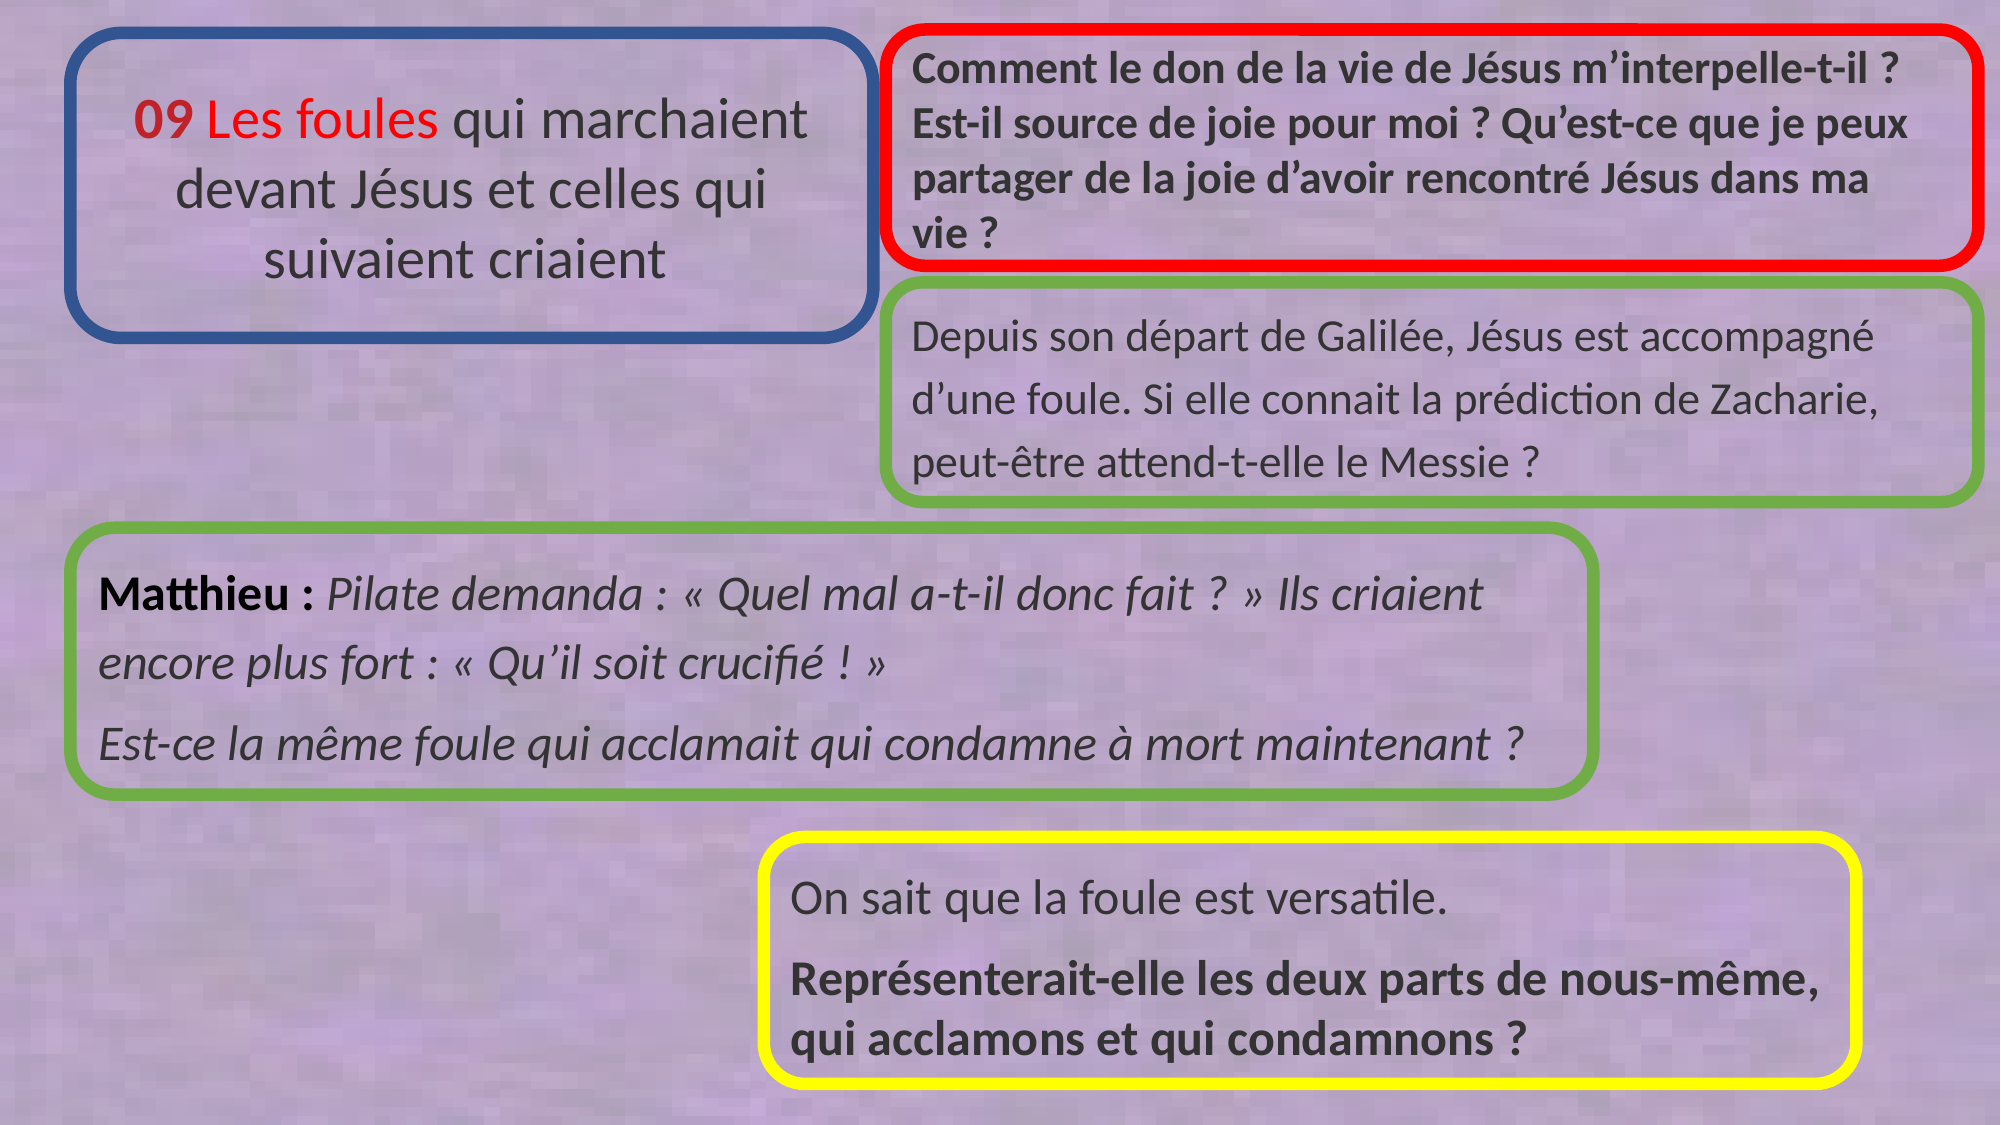

Comment le don de la vie de Jésus m’interpelle-t-il ?
Est-il source de joie pour moi ? Qu’est-ce que je peux partager de la joie d’avoir rencontré Jésus dans ma vie ?
09 Les foules qui marchaient devant Jésus et celles qui suivaient criaient
Depuis son départ de Galilée, Jésus est accompagné d’une foule. Si elle connait la prédiction de Zacharie, peut-être attend-t-elle le Messie ?
Matthieu : Pilate demanda : « Quel mal a-t-il donc fait ? » Ils criaient encore plus fort : « Qu’il soit crucifié ! »
Est-ce la même foule qui acclamait qui condamne à mort maintenant ?
On sait que la foule est versatile.
Représenterait-elle les deux parts de nous-même,
qui acclamons et qui condamnons ?